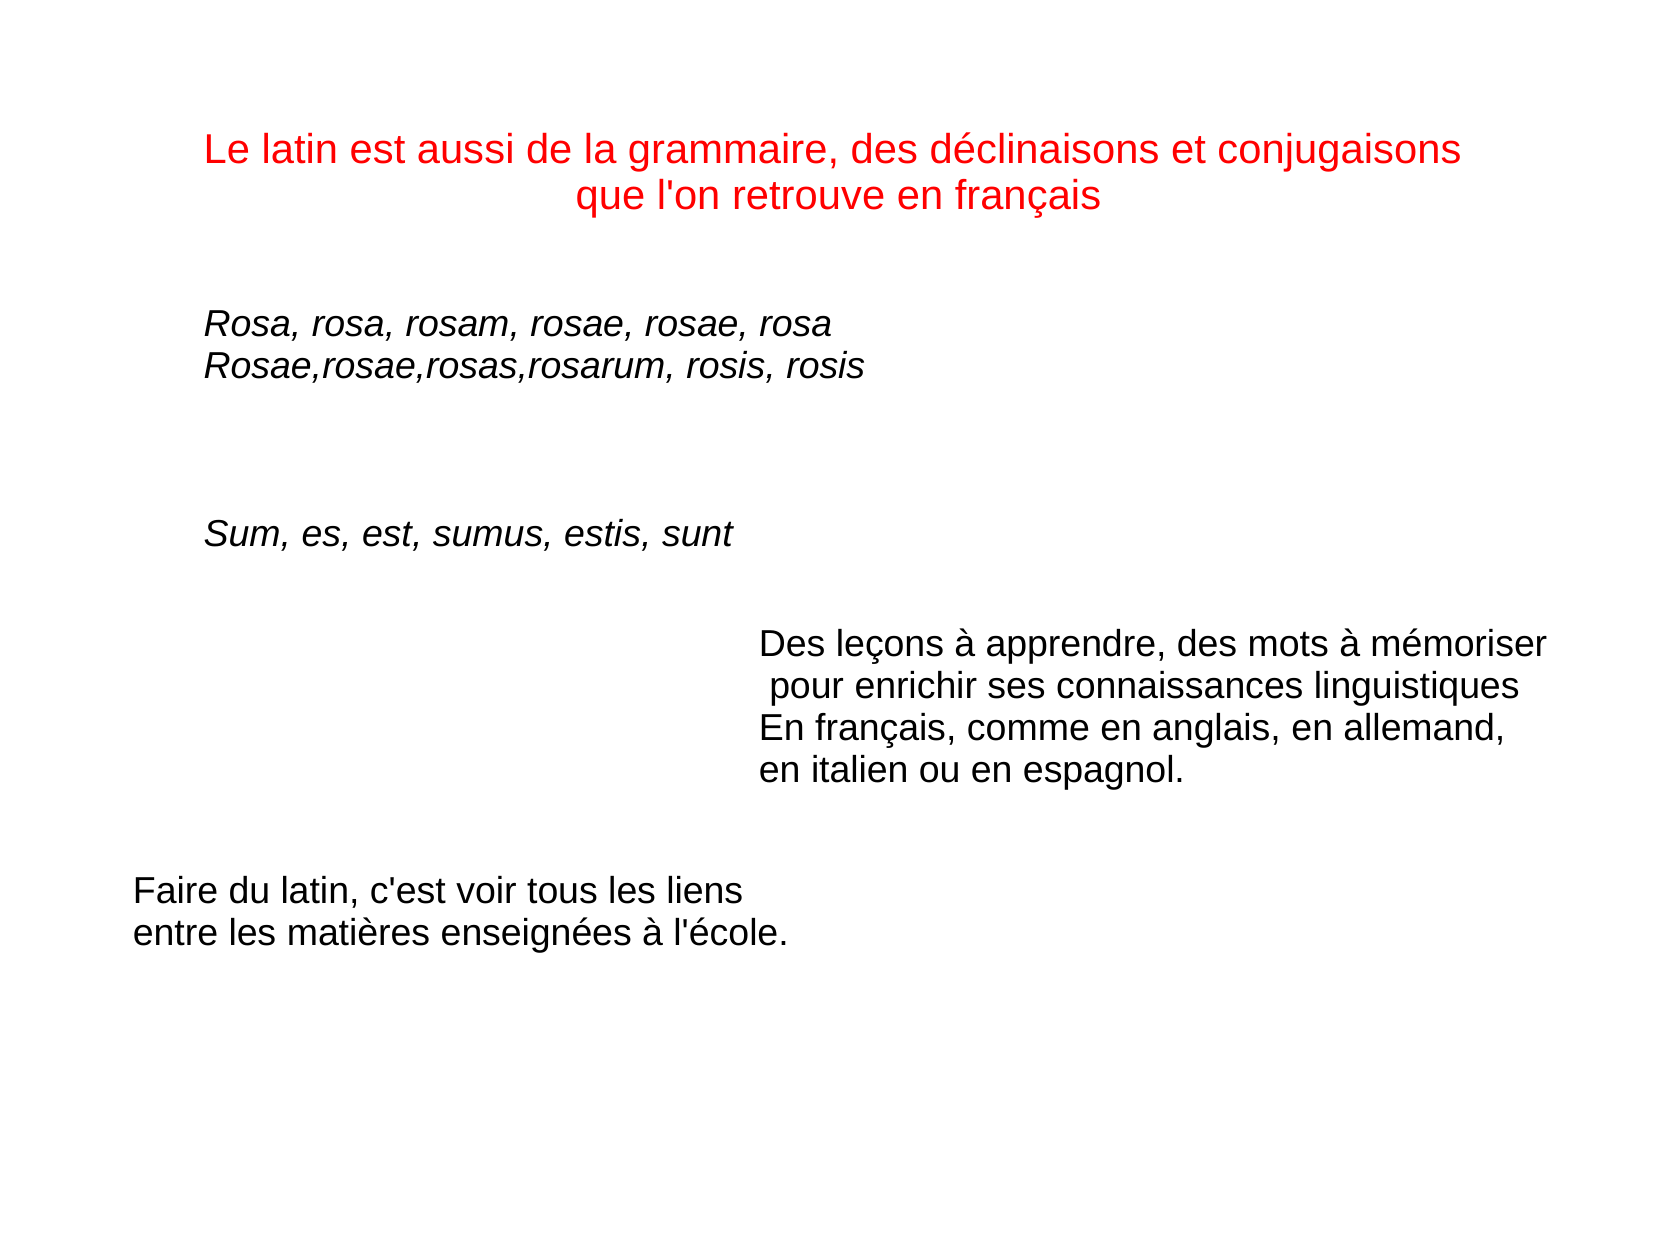

Le latin est aussi de la grammaire, des déclinaisons et conjugaisons
que l'on retrouve en français
Rosa, rosa, rosam, rosae, rosae, rosa
Rosae,rosae,rosas,rosarum, rosis, rosis
Sum, es, est, sumus, estis, sunt
Des leçons à apprendre, des mots à mémoriser
 pour enrichir ses connaissances linguistiques
En français, comme en anglais, en allemand,
en italien ou en espagnol.
Faire du latin, c'est voir tous les liens entre les matières enseignées à l'école.